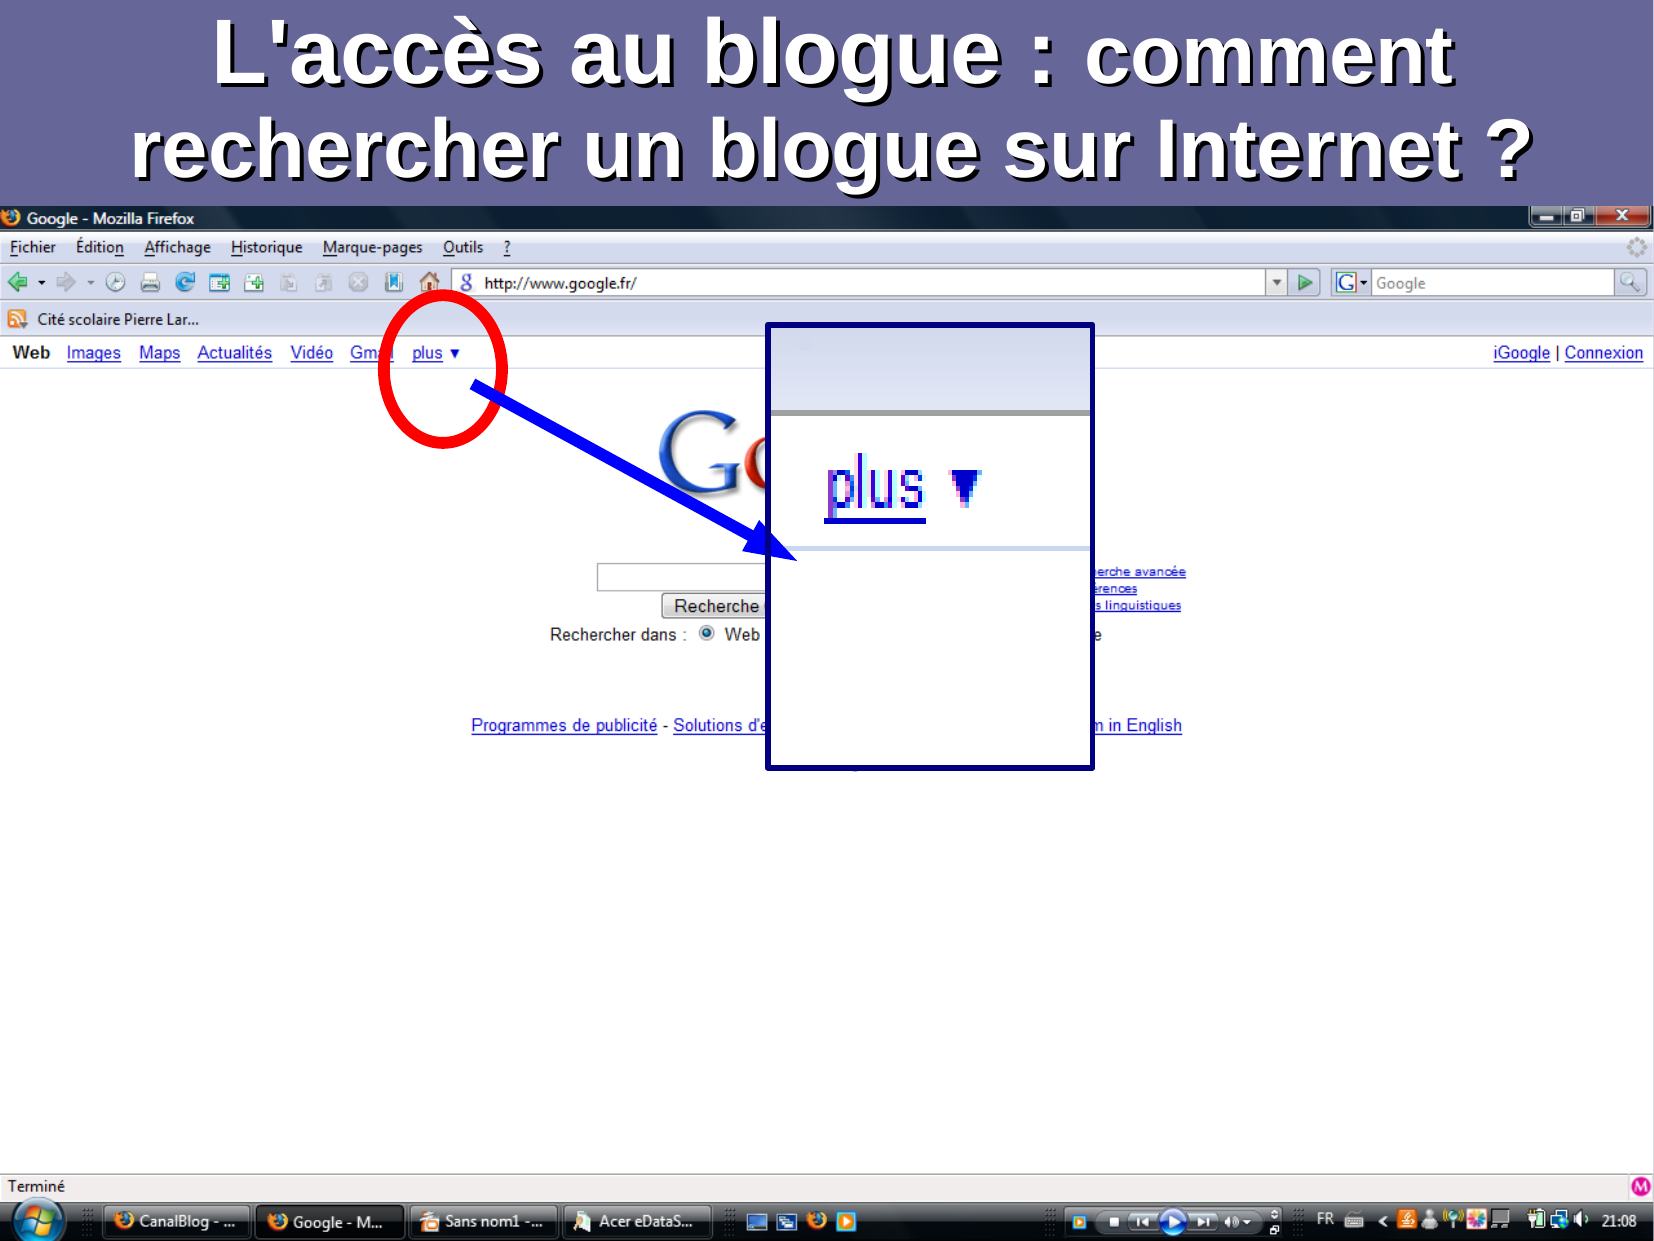

# L'accès au blogue : comment rechercher un blogue sur Internet ?